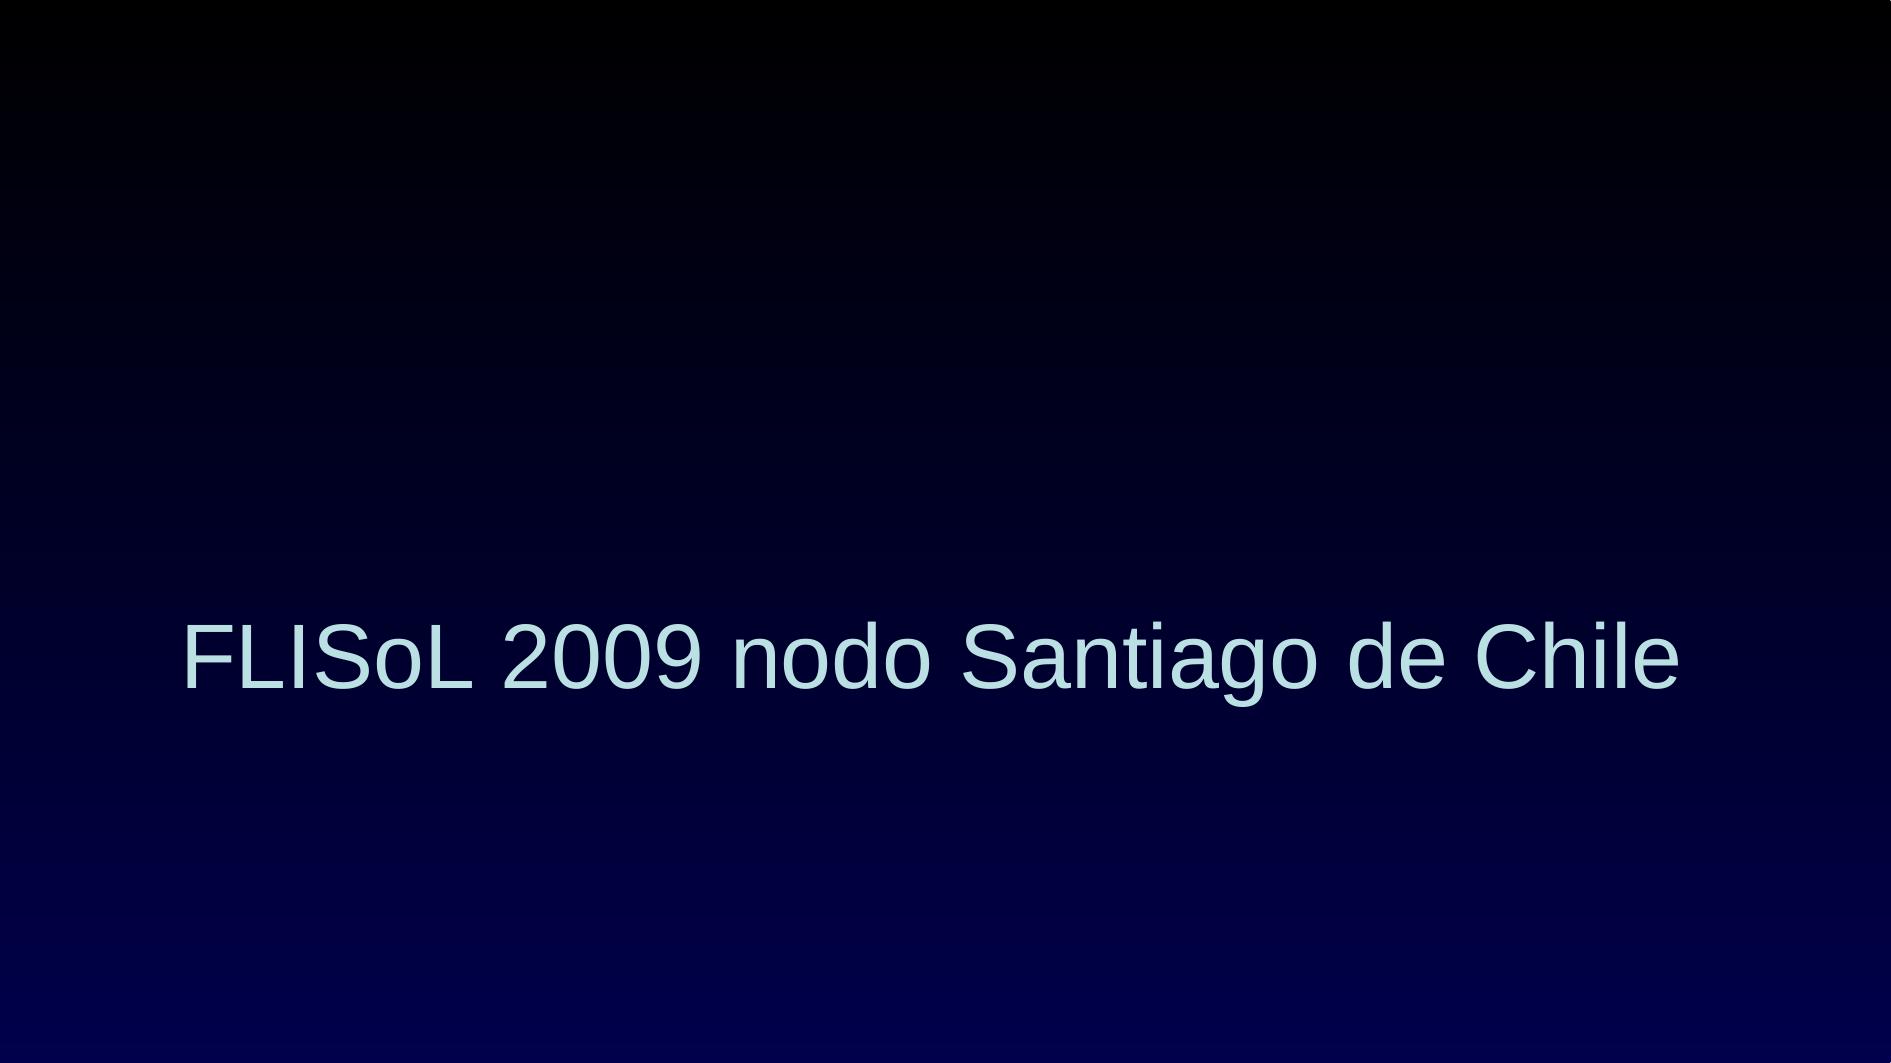

# FLISoL 2009 nodo Santiago de Chile